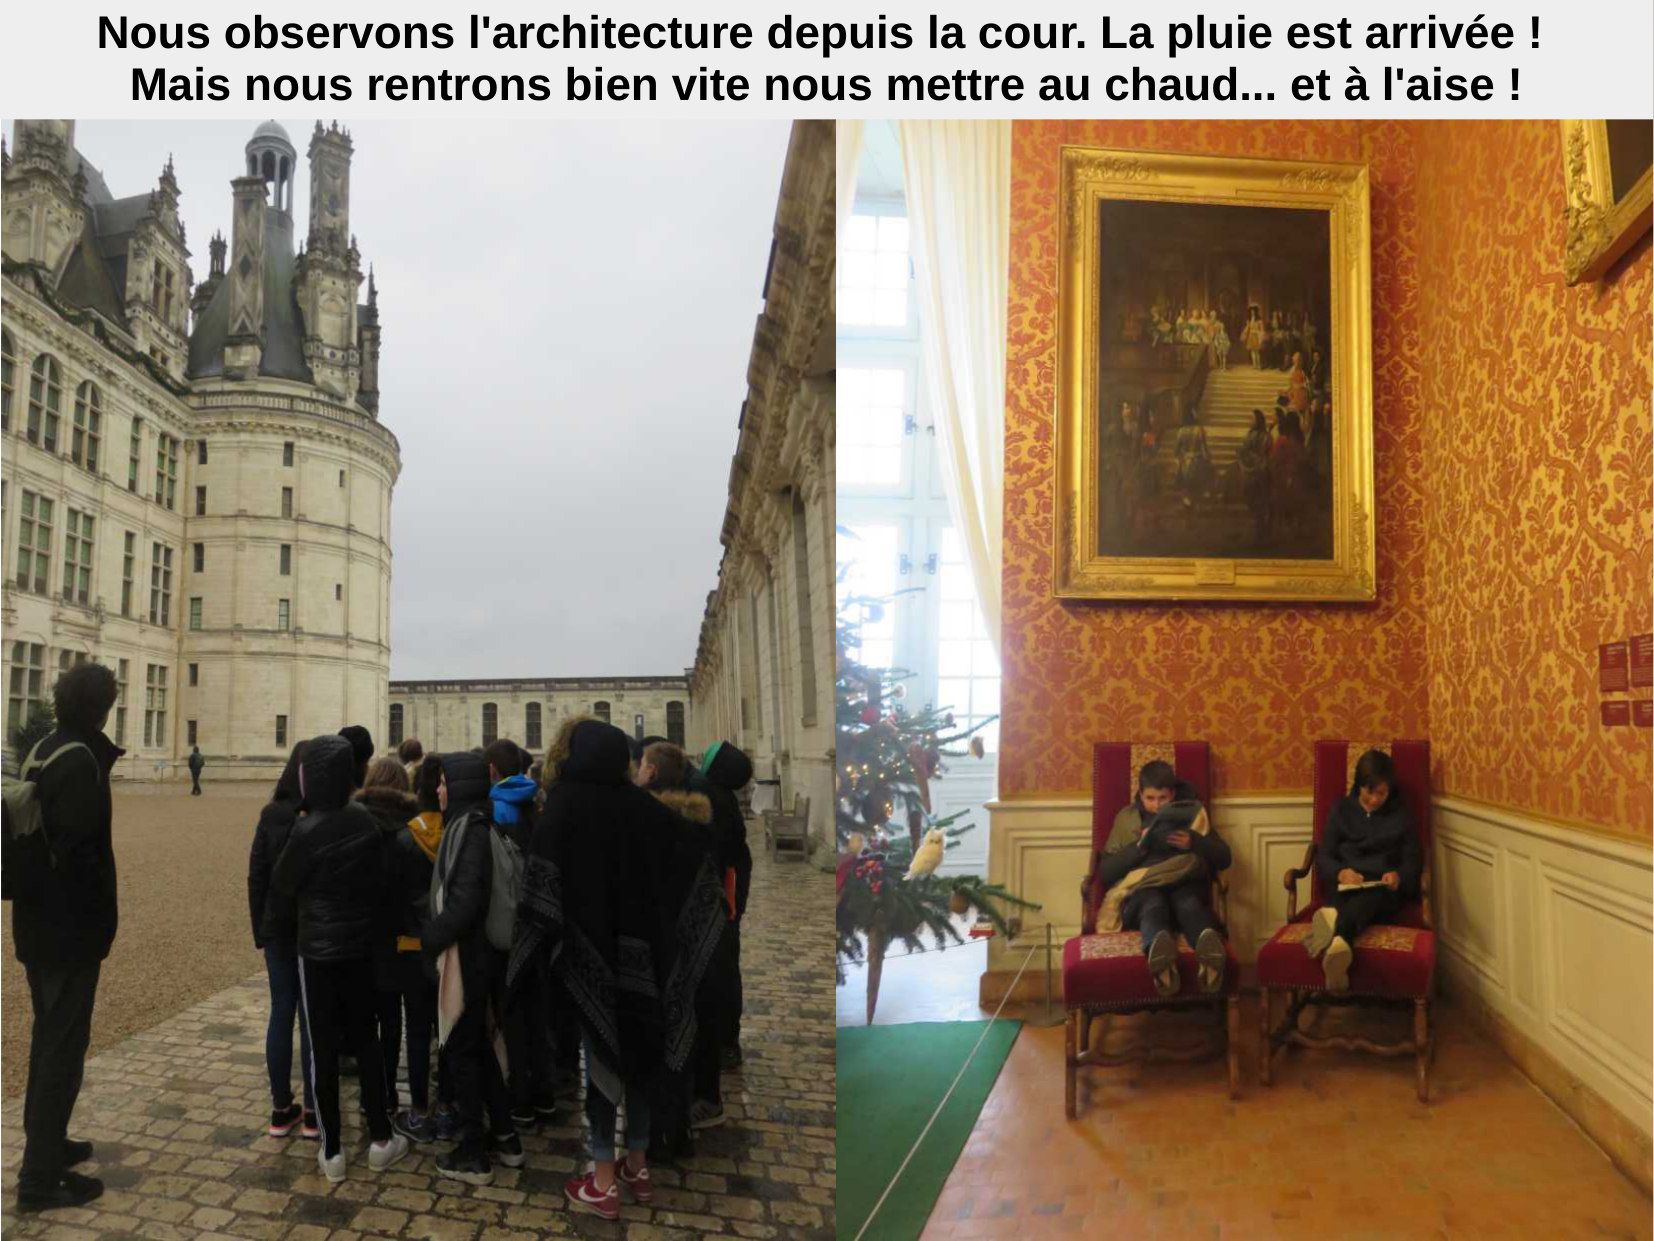

Nous observons l'architecture depuis la cour. La pluie est arrivée !
Mais nous rentrons bien vite nous mettre au chaud... et à l'aise !